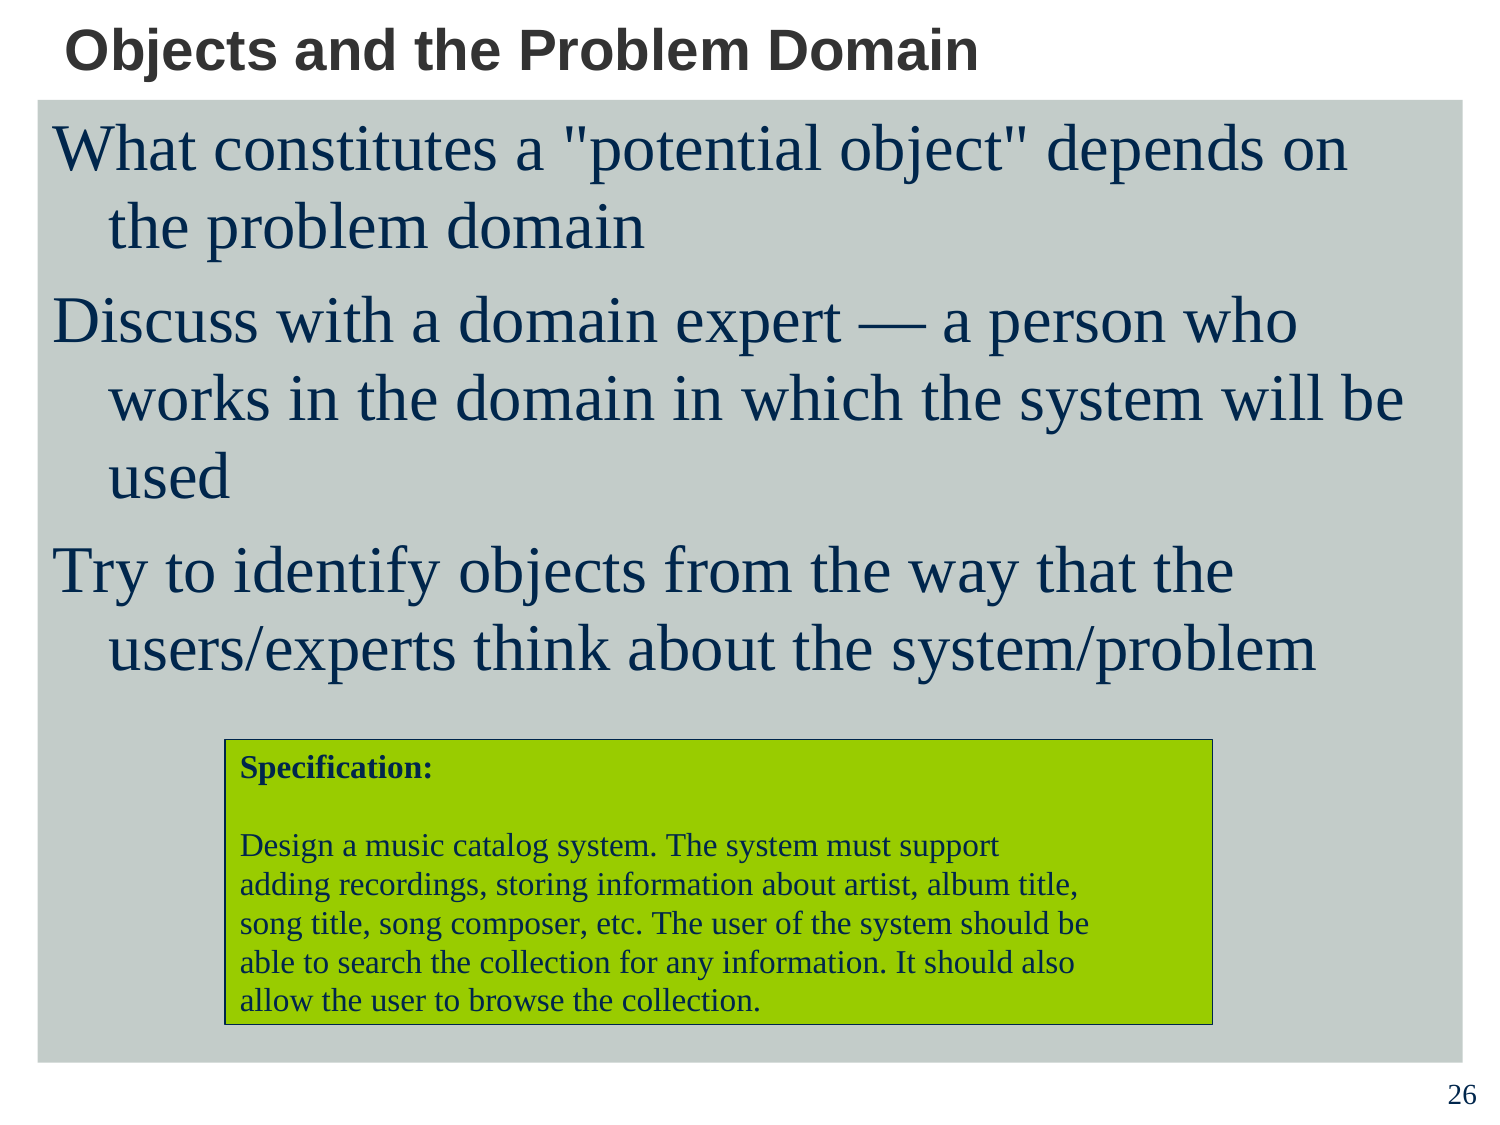

# Objects and the Problem Domain
What constitutes a "potential object" depends on the problem domain
Discuss with a domain expert — a person who works in the domain in which the system will be used
Try to identify objects from the way that the users/experts think about the system/problem
Specification:
Design a music catalog system. The system must support
adding recordings, storing information about artist, album title,
song title, song composer, etc. The user of the system should be
able to search the collection for any information. It should also
allow the user to browse the collection.